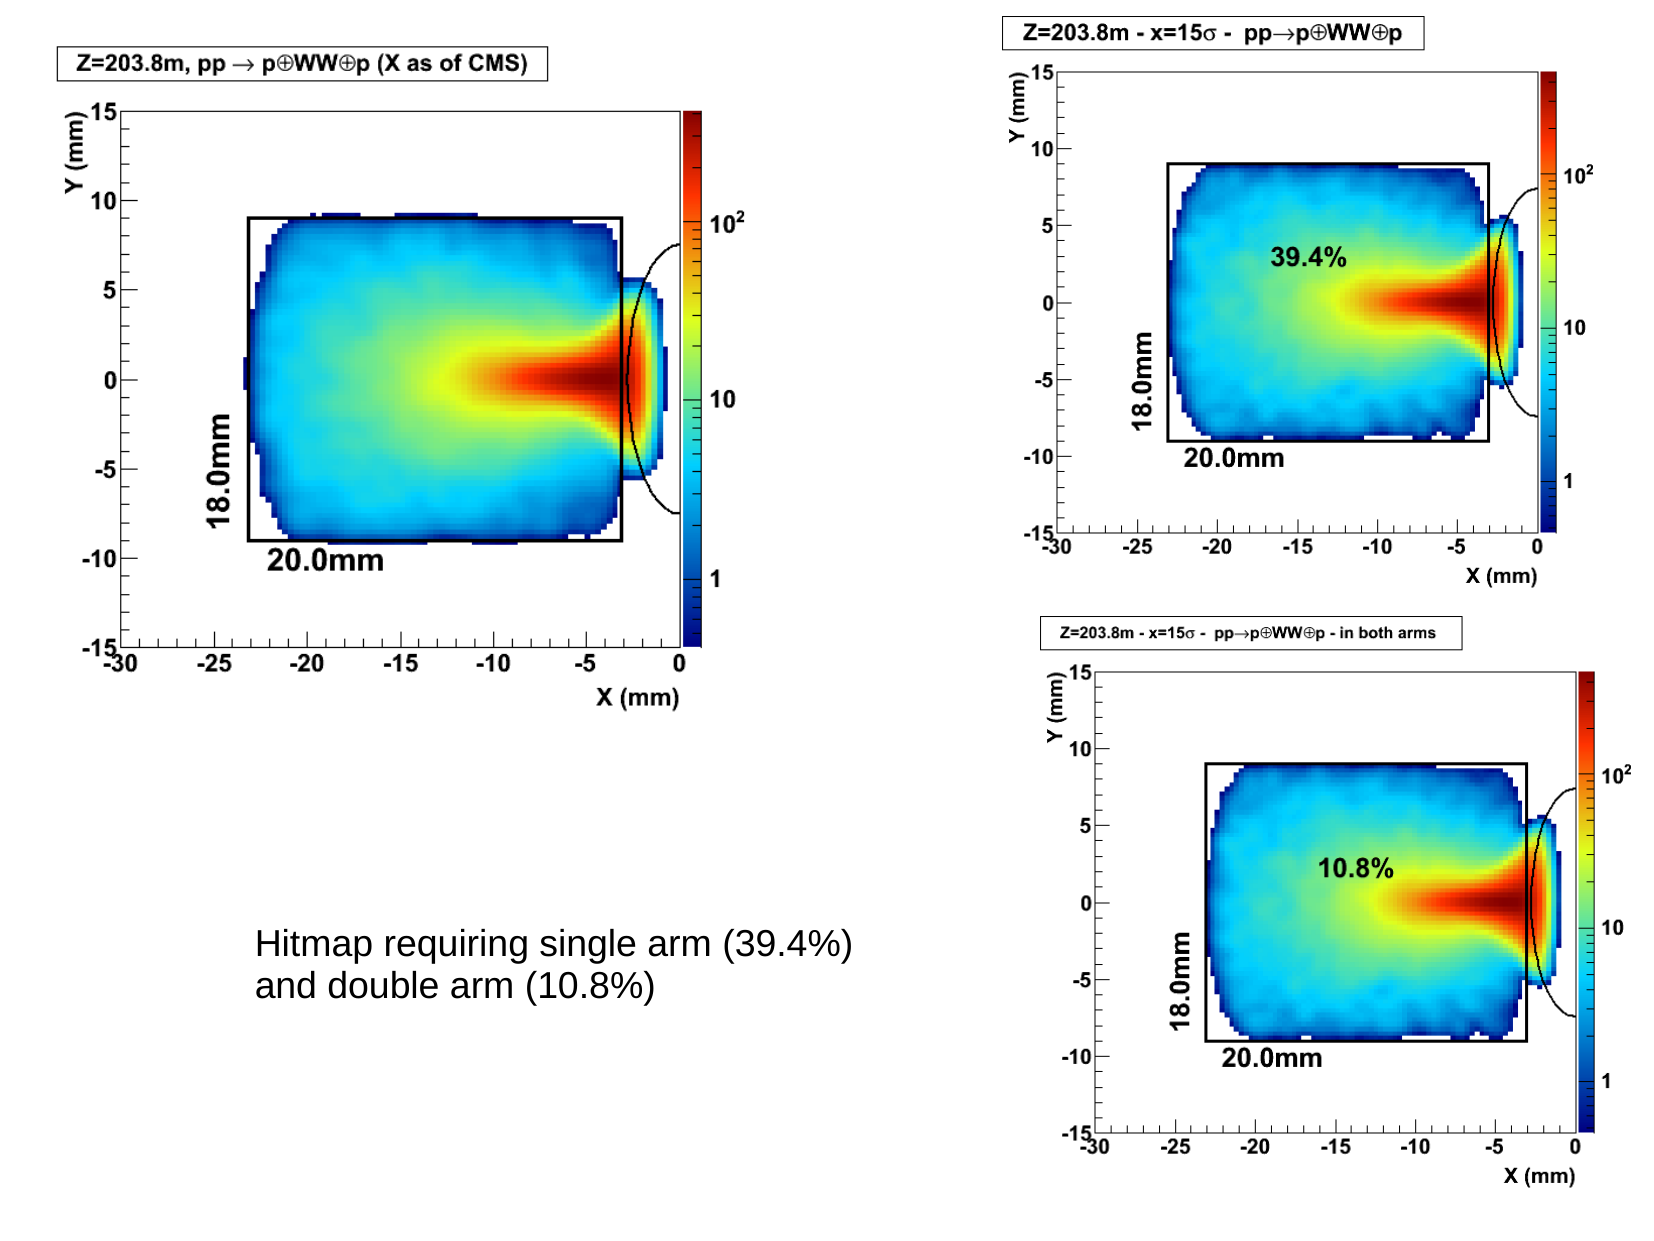

Hitmap requiring single arm (39.4%)
and double arm (10.8%)